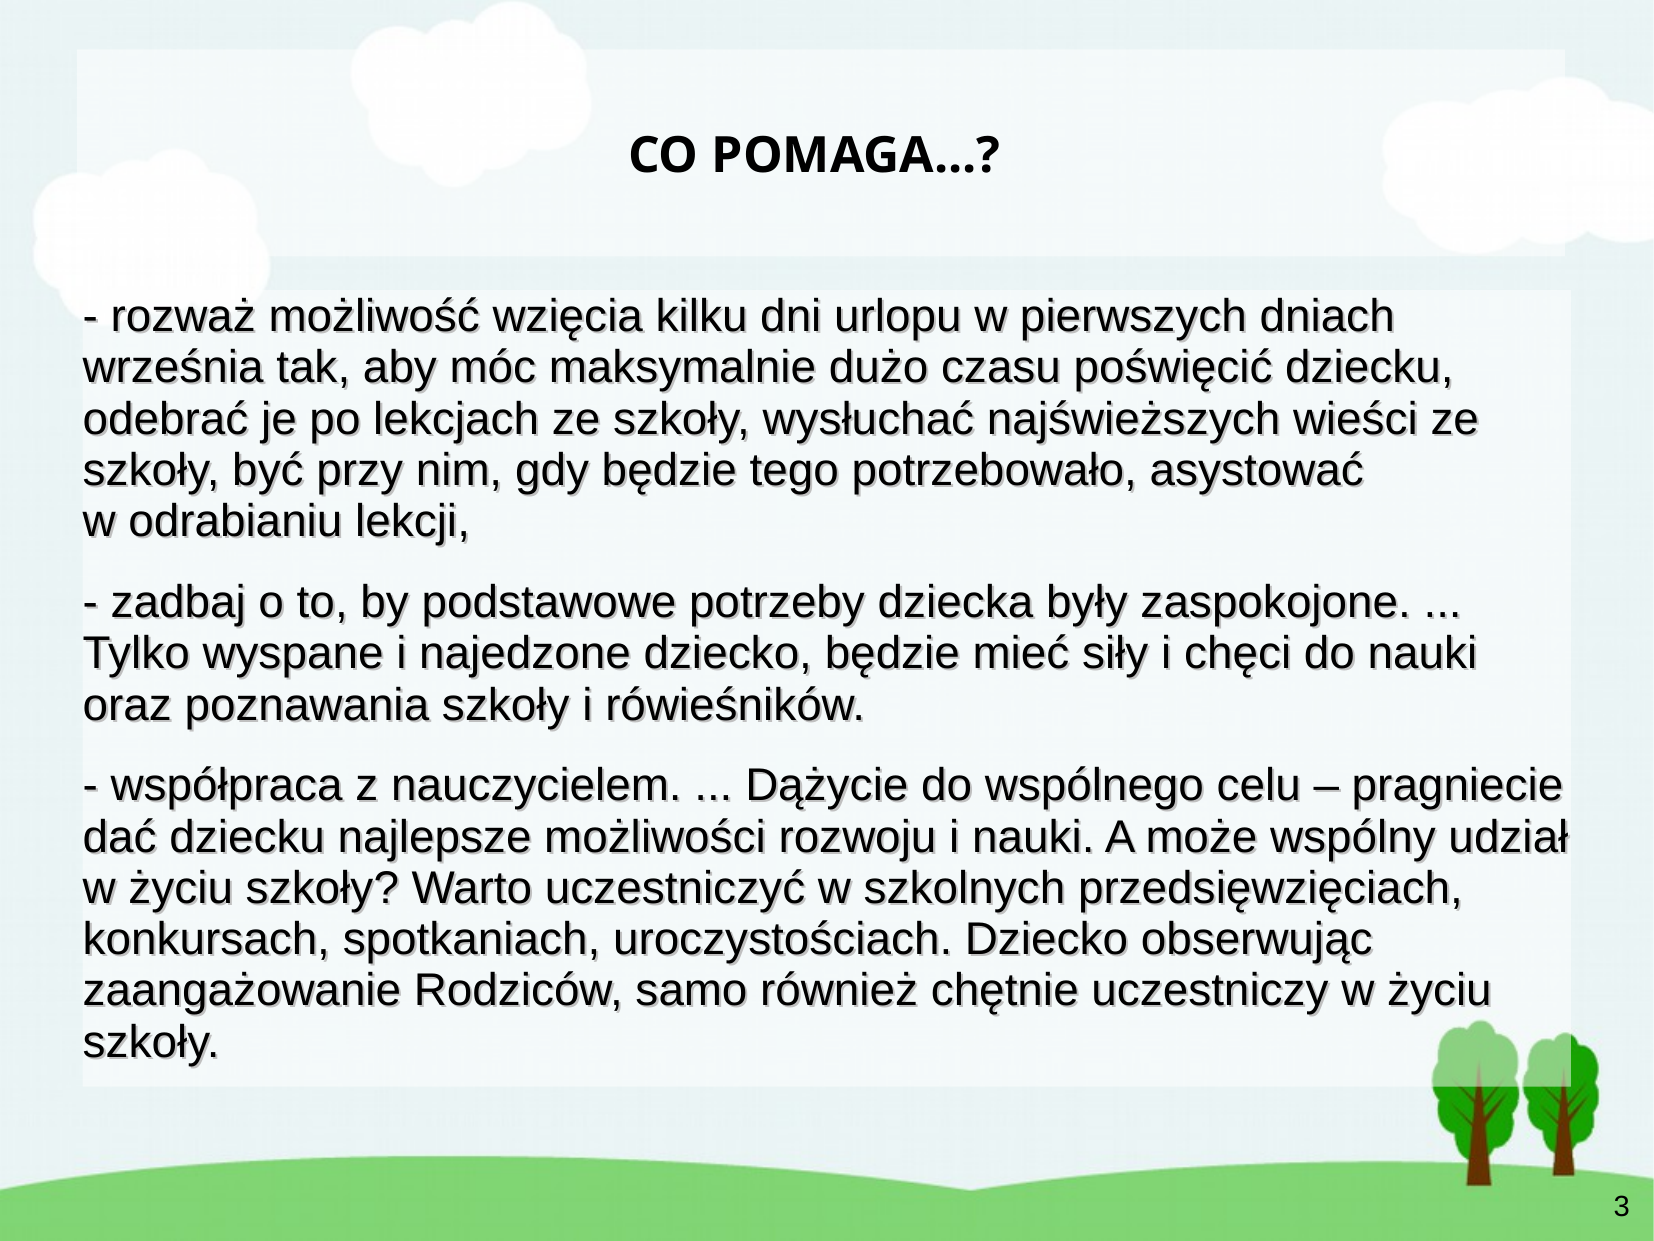

# CO POMAGA...?
- rozważ możliwość wzięcia kilku dni urlopu w pierwszych dniach września tak, aby móc maksymalnie dużo czasu poświęcić dziecku, odebrać je po lekcjach ze szkoły, wysłuchać najświeższych wieści ze szkoły, być przy nim, gdy będzie tego potrzebowało, asystować
w odrabianiu lekcji,
- zadbaj o to, by podstawowe potrzeby dziecka były zaspokojone. ... Tylko wyspane i najedzone dziecko, będzie mieć siły i chęci do nauki oraz poznawania szkoły i rówieśników.
- współpraca z nauczycielem. ... Dążycie do wspólnego celu – pragniecie dać dziecku najlepsze możliwości rozwoju i nauki. A może wspólny udział w życiu szkoły? Warto uczestniczyć w szkolnych przedsięwzięciach, konkursach, spotkaniach, uroczystościach. Dziecko obserwując zaangażowanie Rodziców, samo również chętnie uczestniczy w życiu szkoły.
3